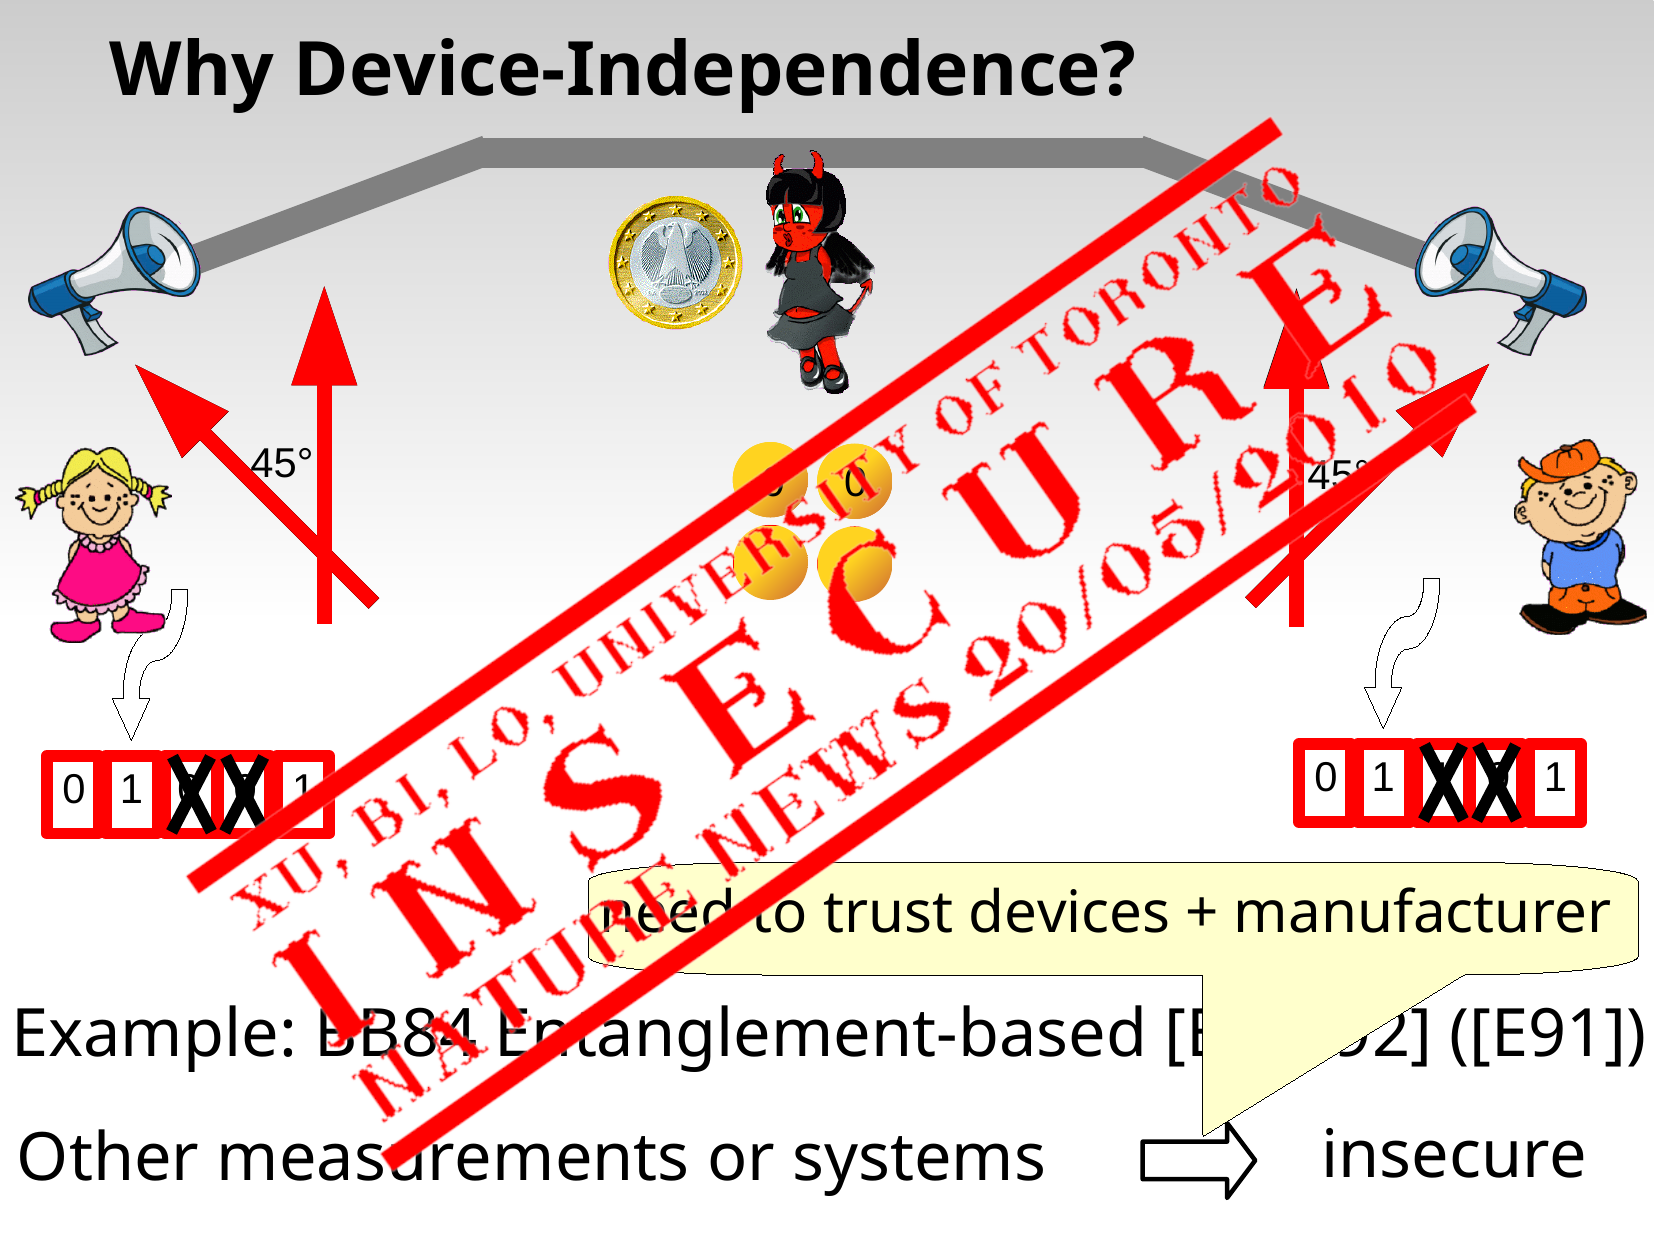

Why Device-Independence?
45°
0
0
45°
1
0
1
0
1
0
1
0
1
0
need to trust devices + manufacturer
Example: BB84 Entanglement-based [BBM92] ([E91])
insecure
Other measurements or systems